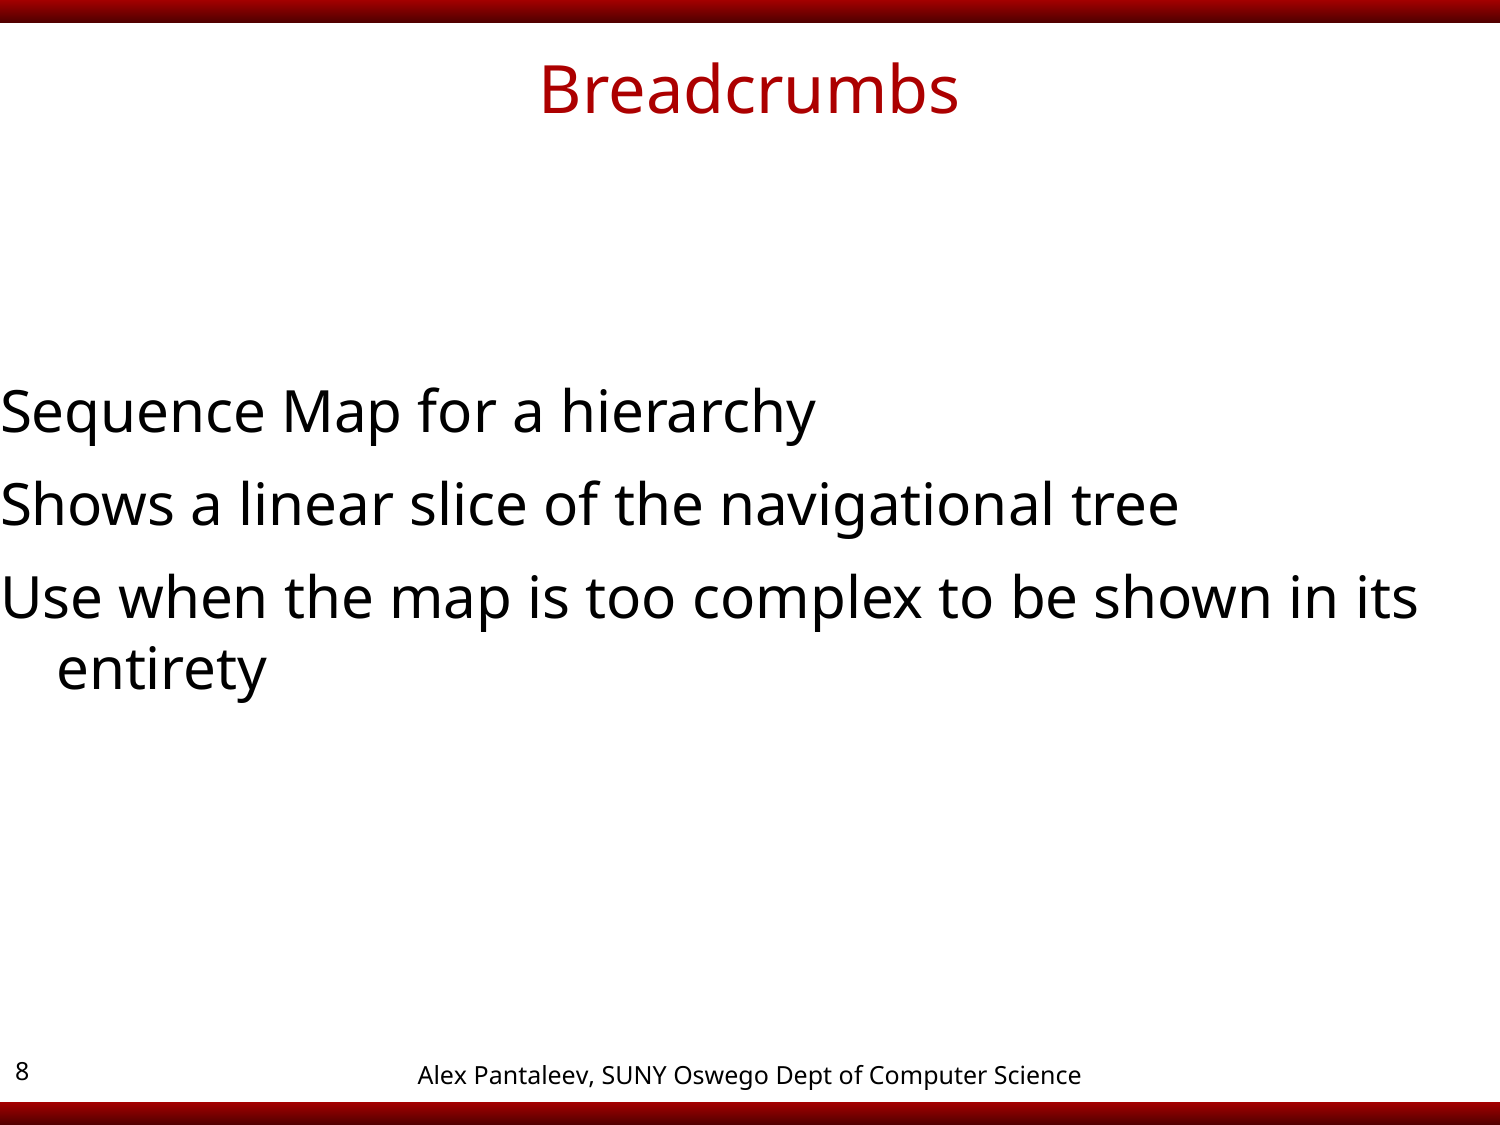

# Breadcrumbs
Sequence Map for a hierarchy
Shows a linear slice of the navigational tree
Use when the map is too complex to be shown in its entirety
8